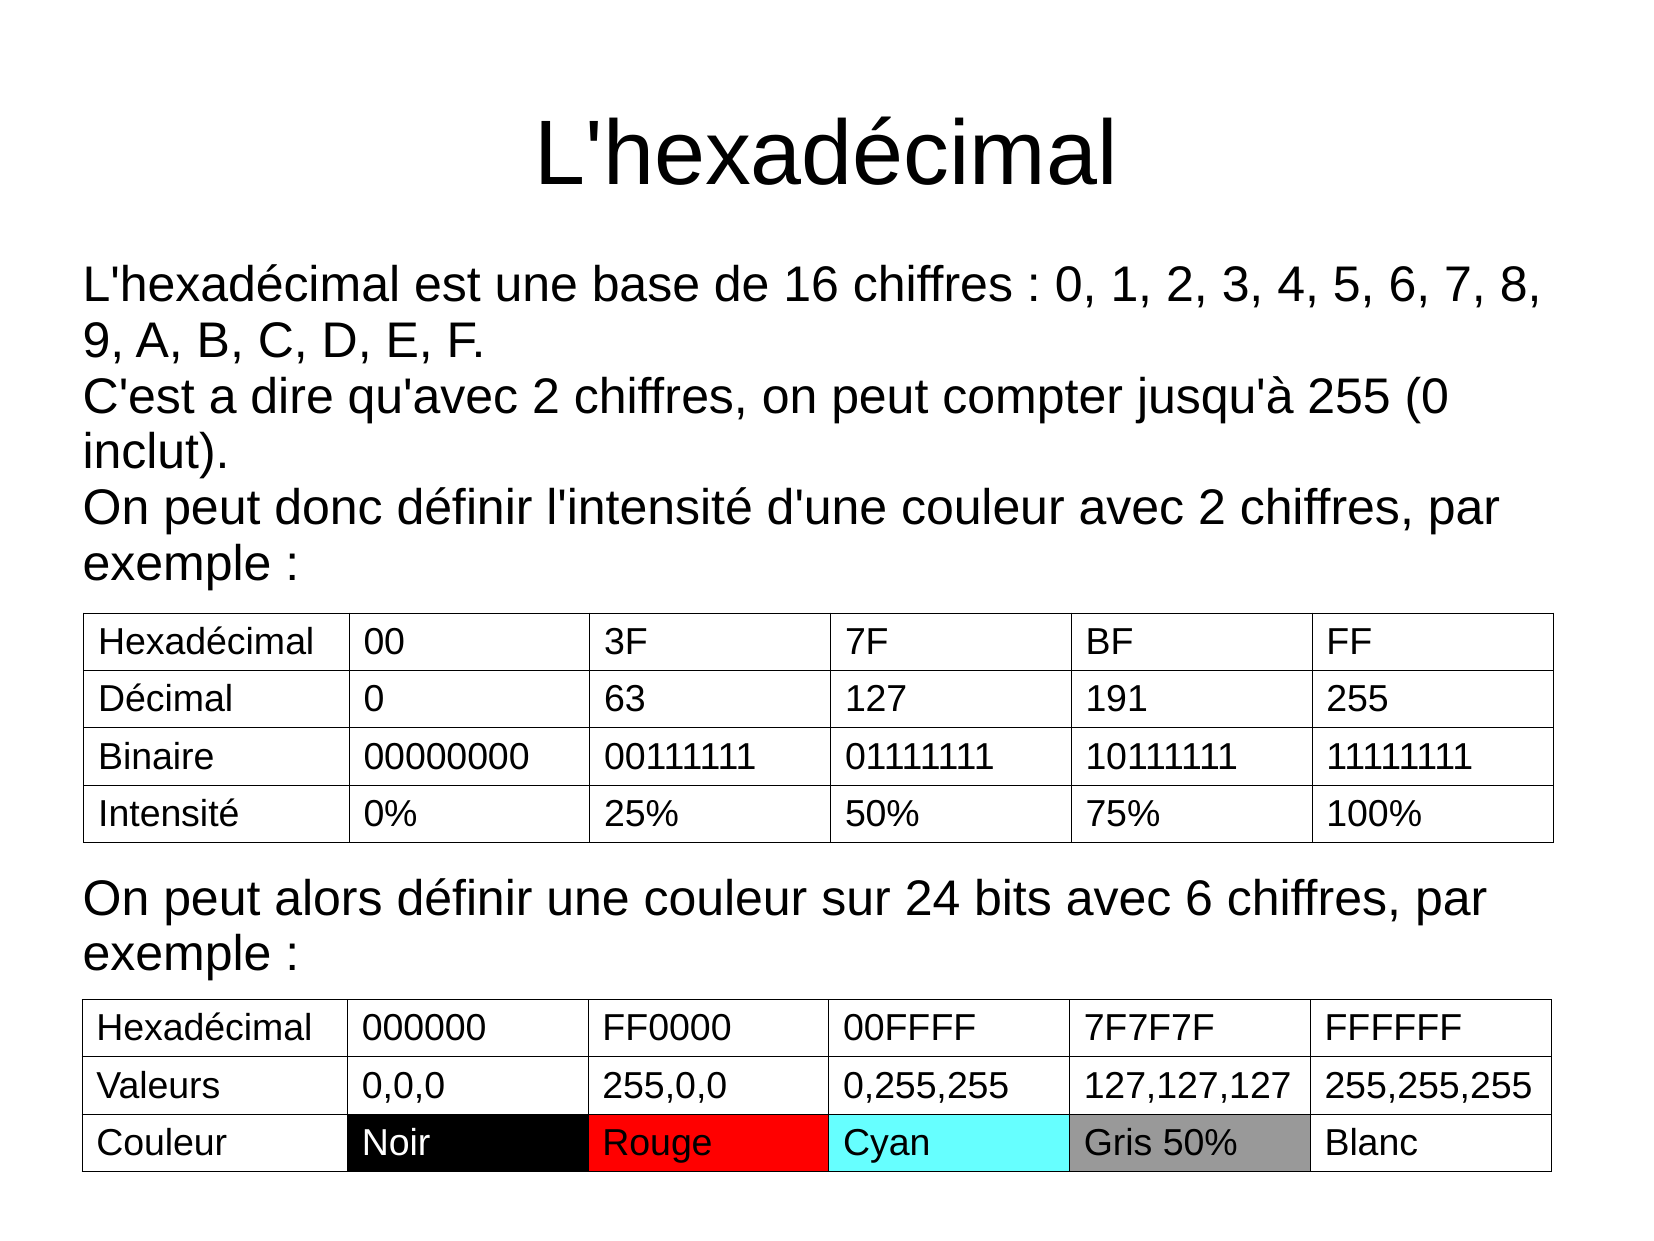

# L'hexadécimal
L'hexadécimal est une base de 16 chiffres : 0, 1, 2, 3, 4, 5, 6, 7, 8, 9, A, B, C, D, E, F.
C'est a dire qu'avec 2 chiffres, on peut compter jusqu'à 255 (0 inclut).
On peut donc définir l'intensité d'une couleur avec 2 chiffres, par exemple :
On peut alors définir une couleur sur 24 bits avec 6 chiffres, par exemple :
| Hexadécimal | 00 | 3F | 7F | BF | FF |
| --- | --- | --- | --- | --- | --- |
| Décimal | 0 | 63 | 127 | 191 | 255 |
| Binaire | 00000000 | 00111111 | 01111111 | 10111111 | 11111111 |
| Intensité | 0% | 25% | 50% | 75% | 100% |
| Hexadécimal | 000000 | FF0000 | 00FFFF | 7F7F7F | FFFFFF |
| --- | --- | --- | --- | --- | --- |
| Valeurs | 0,0,0 | 255,0,0 | 0,255,255 | 127,127,127 | 255,255,255 |
| Couleur | Noir | Rouge | Cyan | Gris 50% | Blanc |